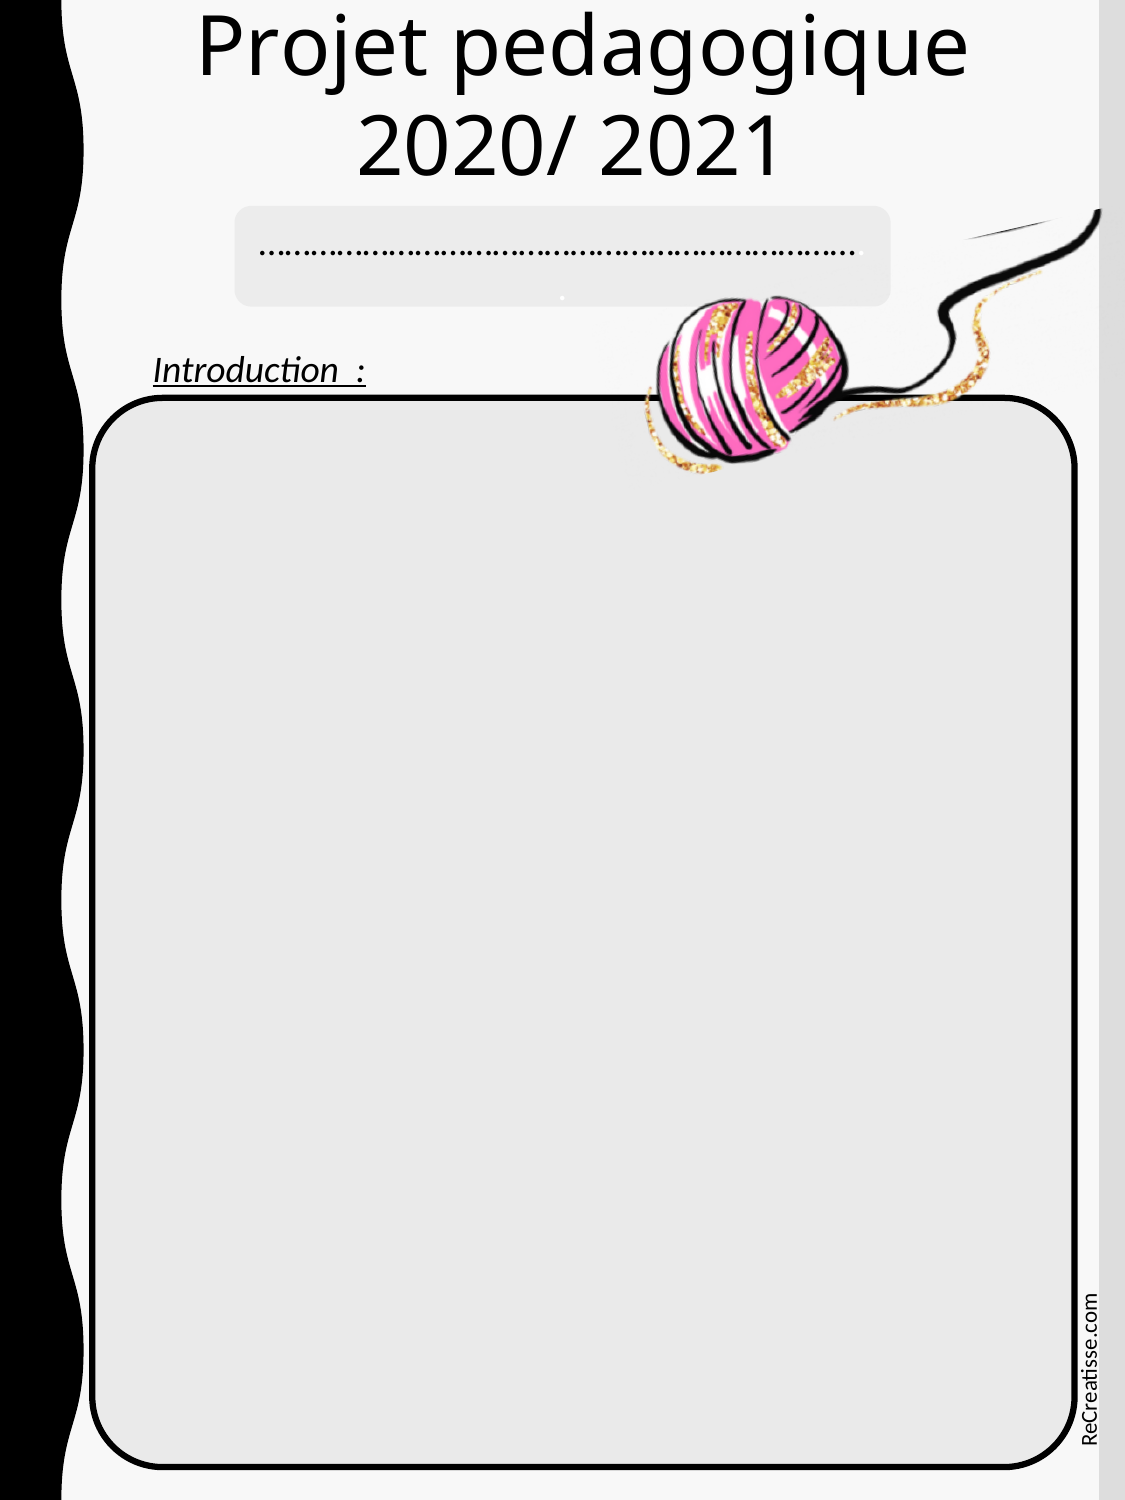

Projet pedagogique
2020/ 2021
……………………………………………………………..
Introduction :
ReCreatisse.com